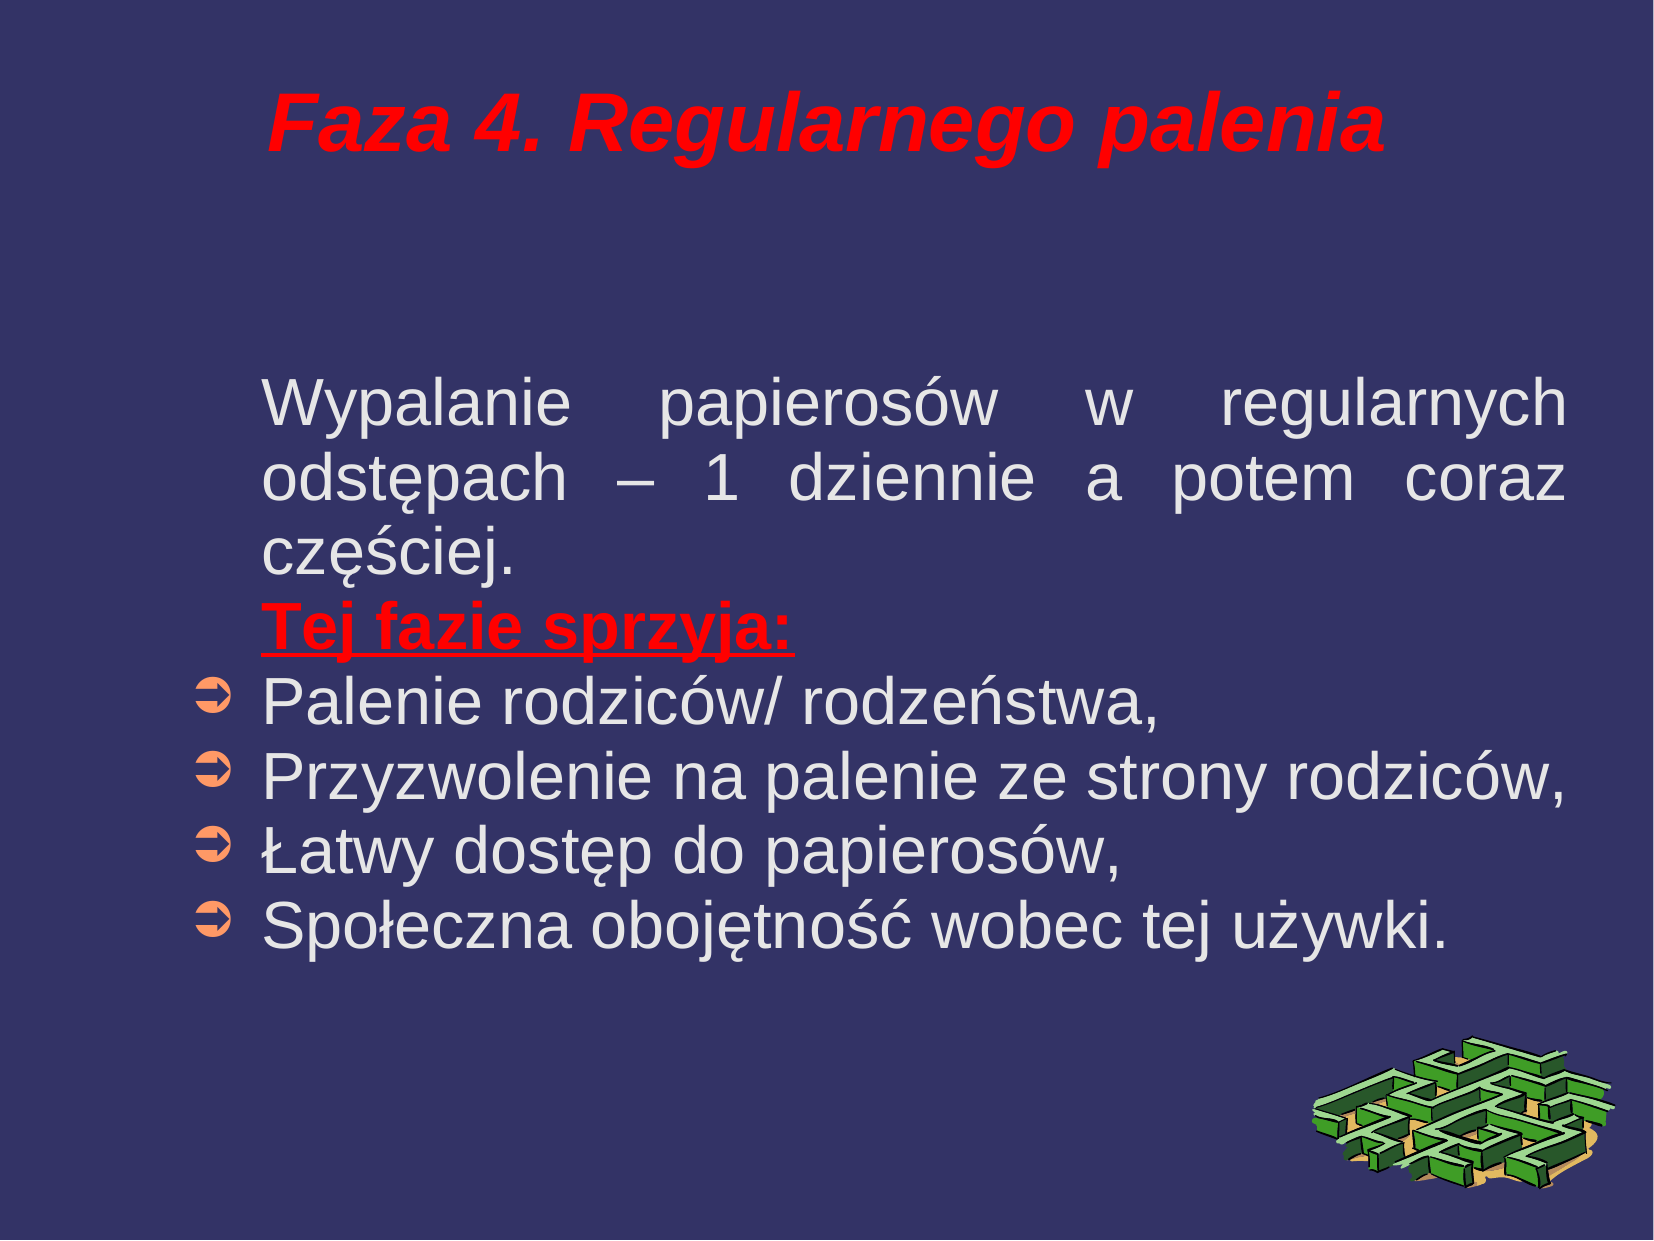

# Faza 4. Regularnego palenia
Wypalanie papierosów w regularnych odstępach – 1 dziennie a potem coraz częściej.
Tej fazie sprzyja:
Palenie rodziców/ rodzeństwa,
Przyzwolenie na palenie ze strony rodziców,
Łatwy dostęp do papierosów,
Społeczna obojętność wobec tej używki.